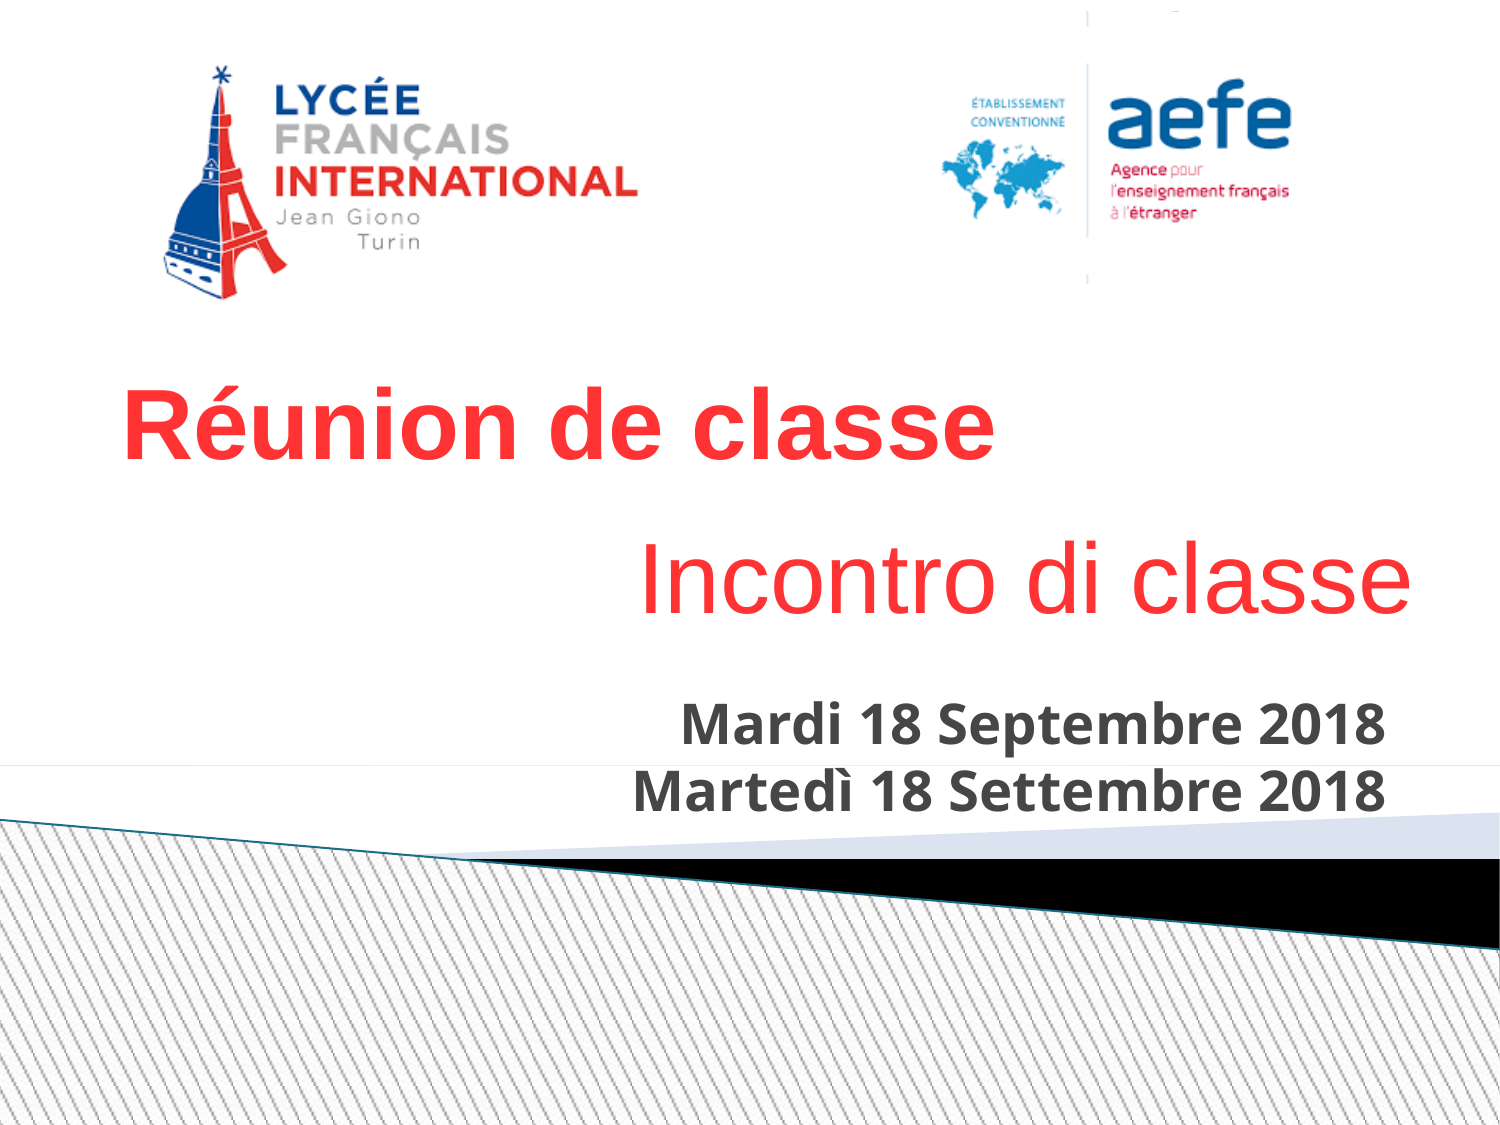

Réunion de classe
Incontro di classe
Mardi 18 Septembre 2018
Martedì 18 Settembre 2018